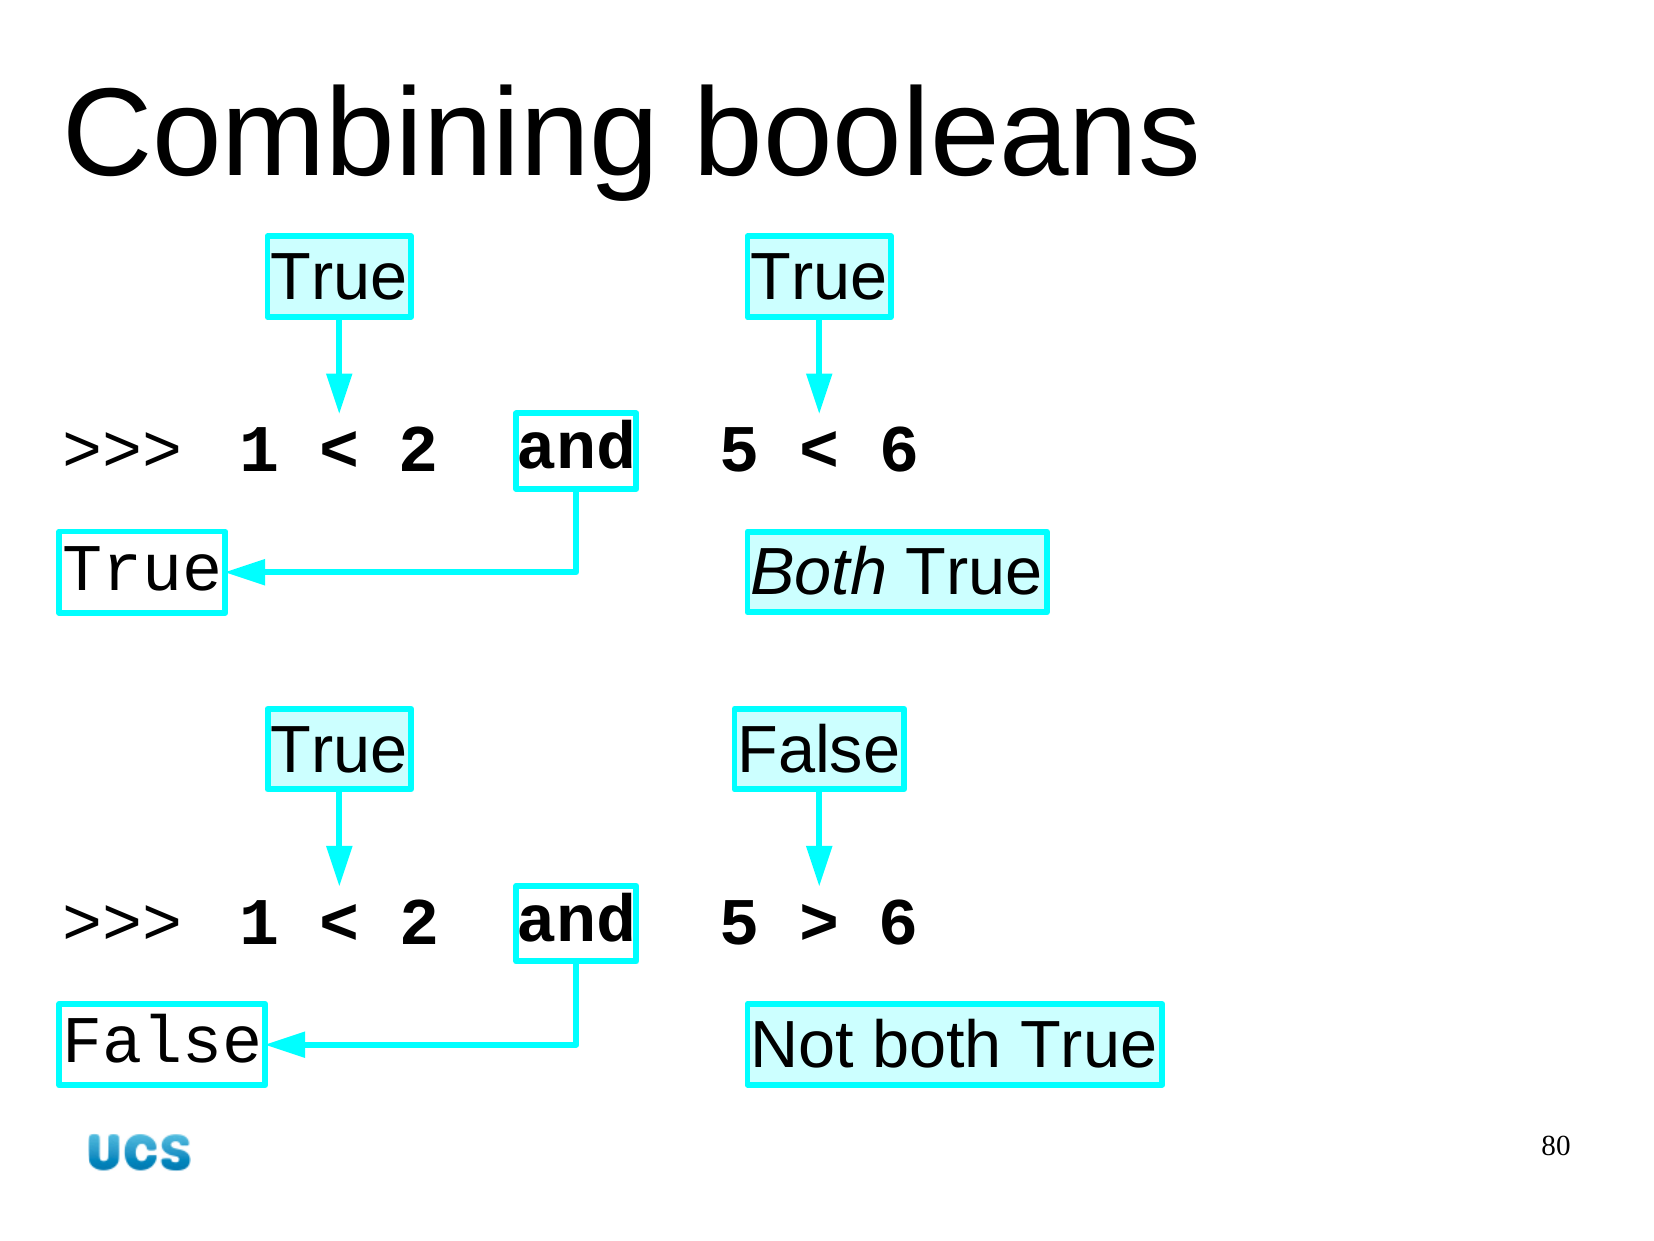

Combining booleans
True
True
>>>
1 < 2
and
5 < 6
True
Both True
True
False
>>>
1 < 2
and
5 > 6
False
Not both True
80